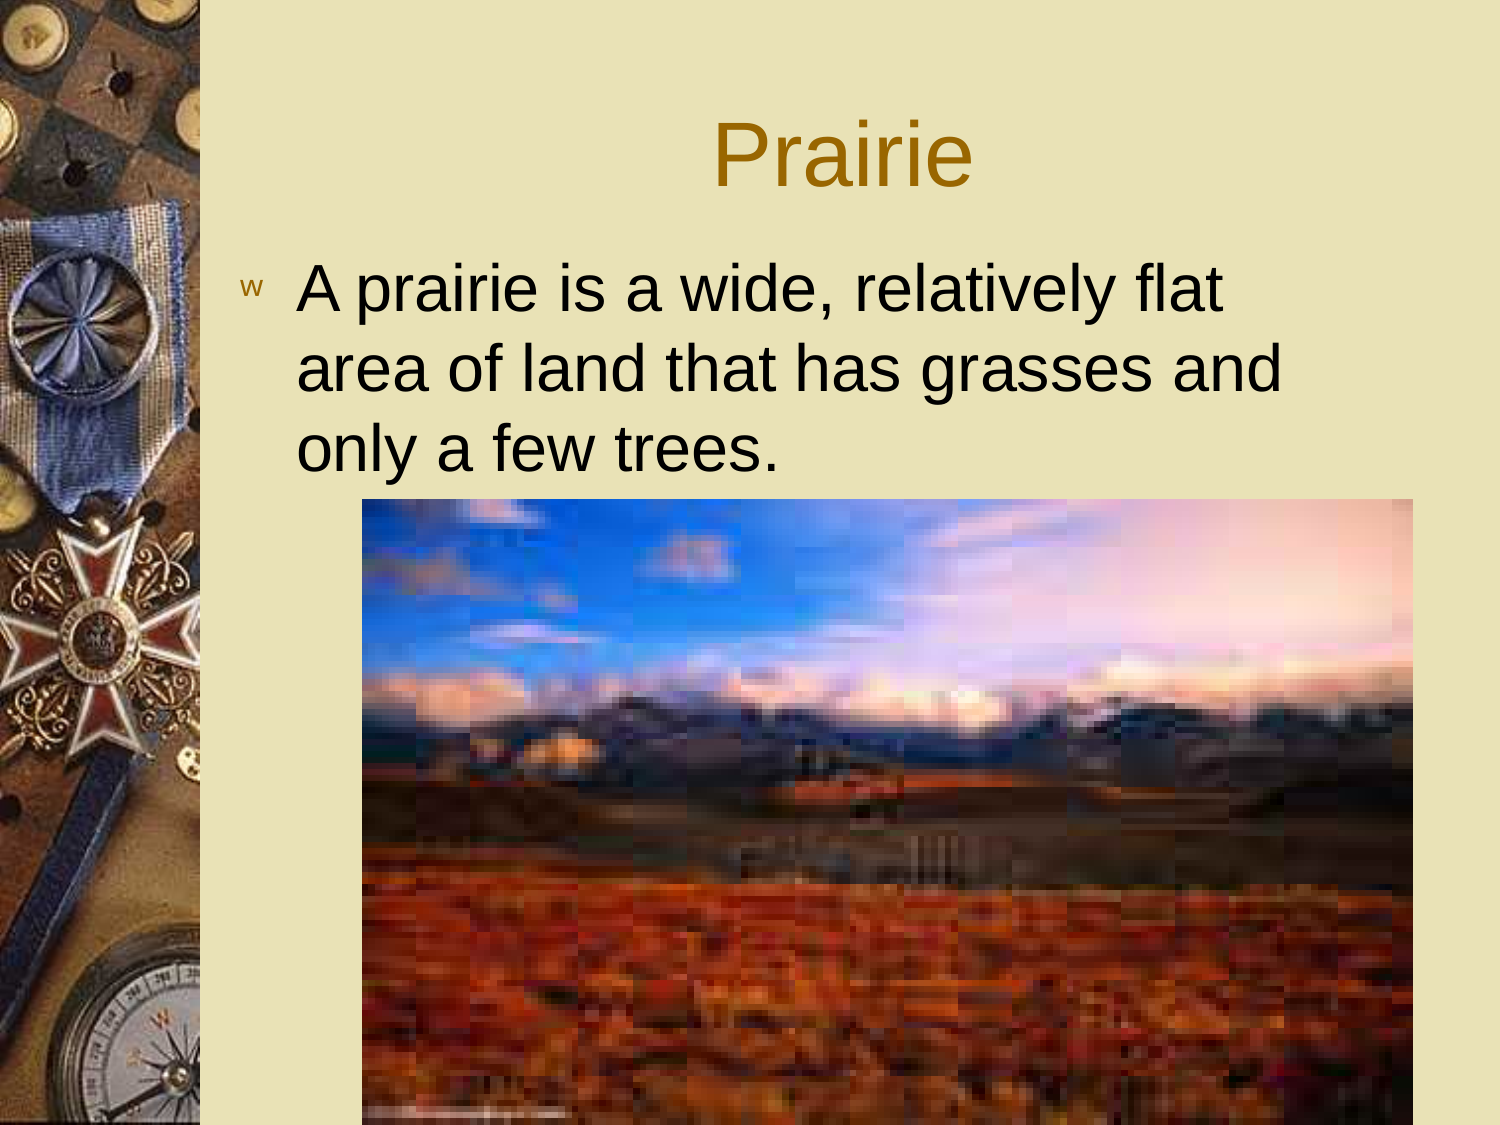

# Prairie
A prairie is a wide, relatively flat area of land that has grasses and only a few trees.